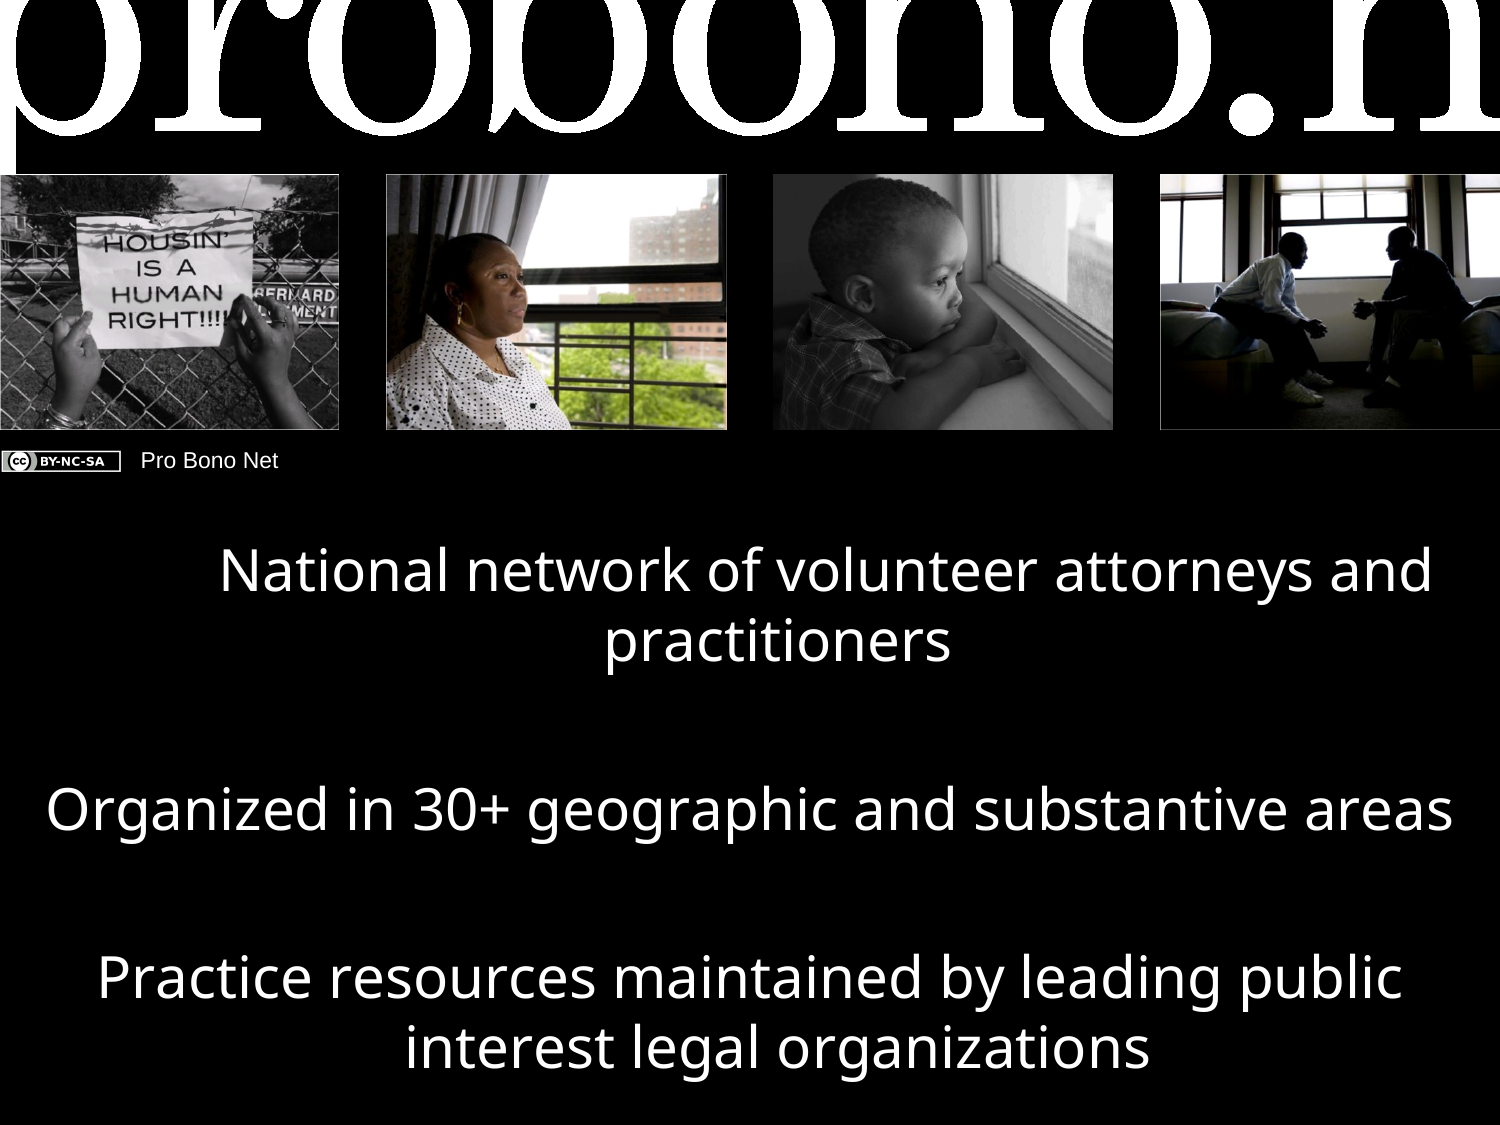

Pro Bono Net
 National network of volunteer attorneys and practitioners
Organized in 30+ geographic and substantive areas
Practice resources maintained by leading public interest legal organizations